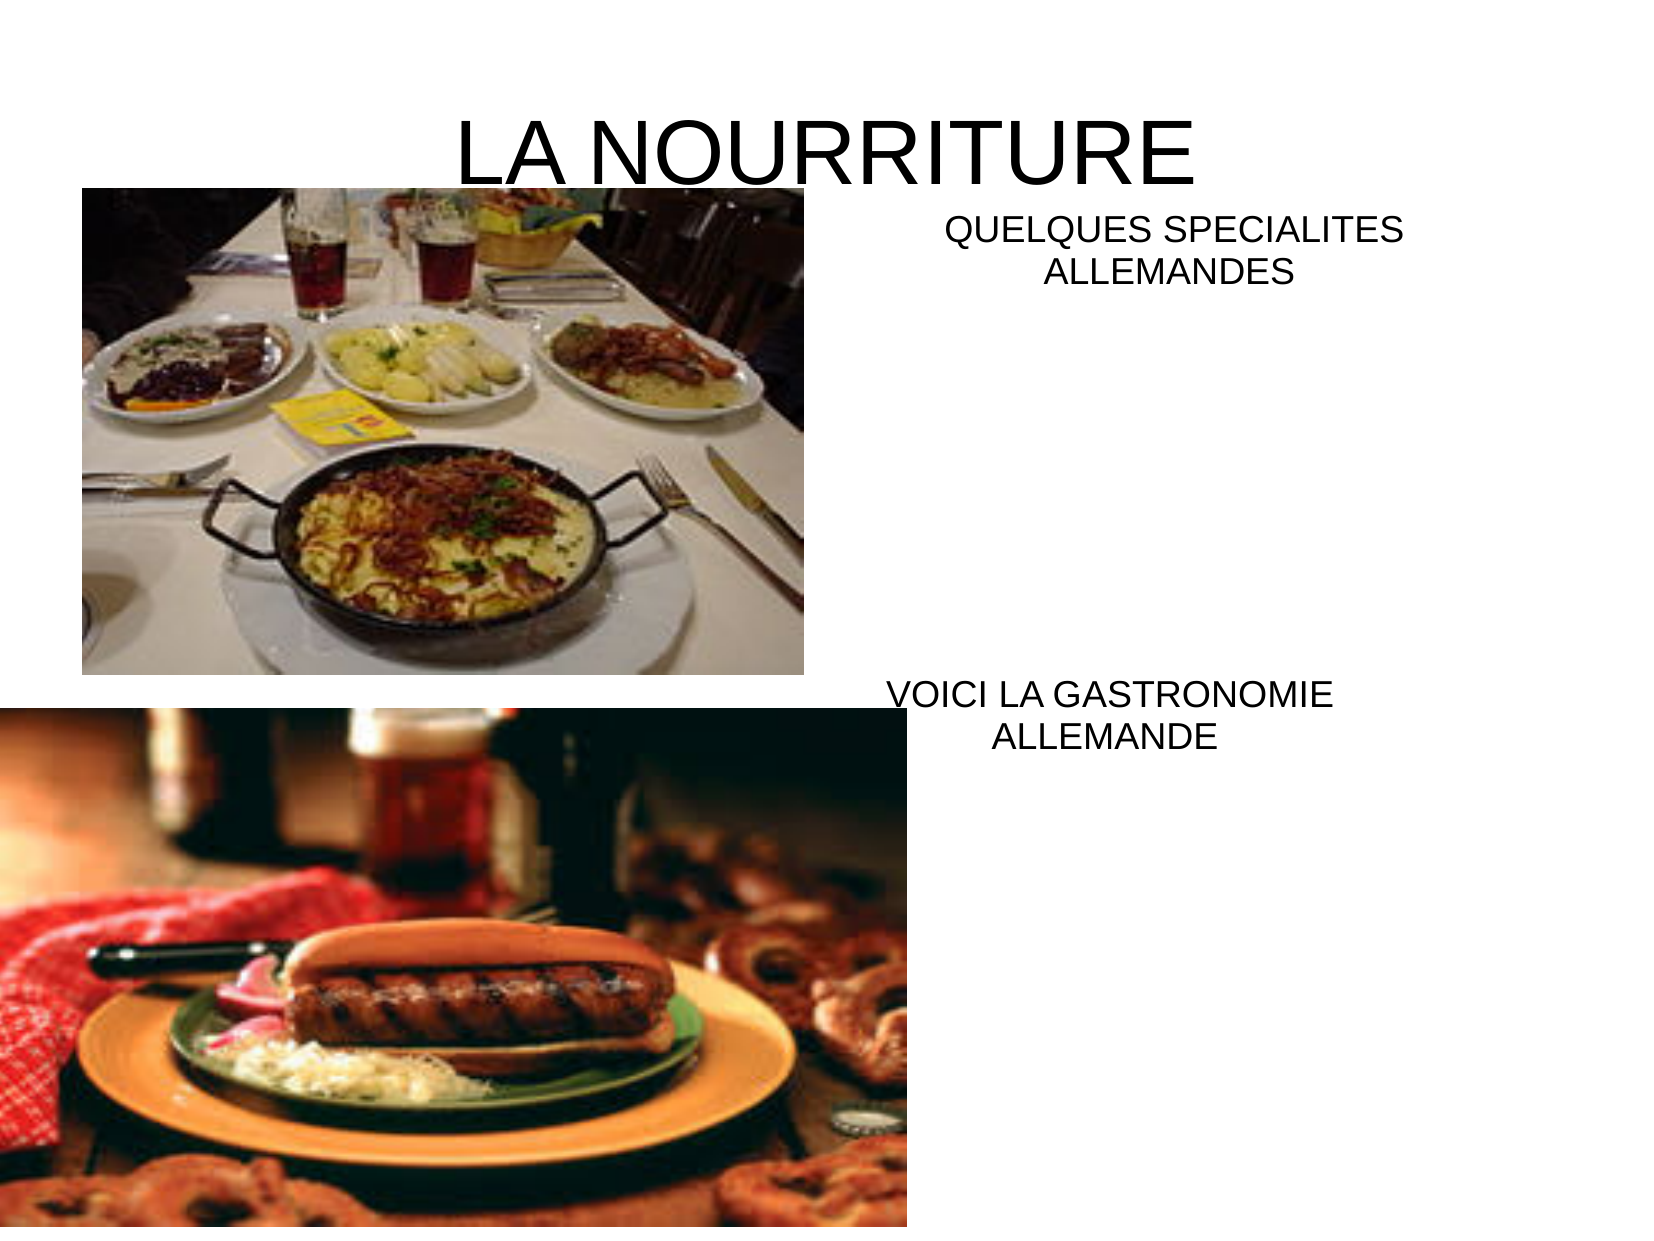

# LA NOURRITURE
 QUELQUES SPECIALITES ALLEMANDES
 VOICI LA GASTRONOMIE ALLEMANDE